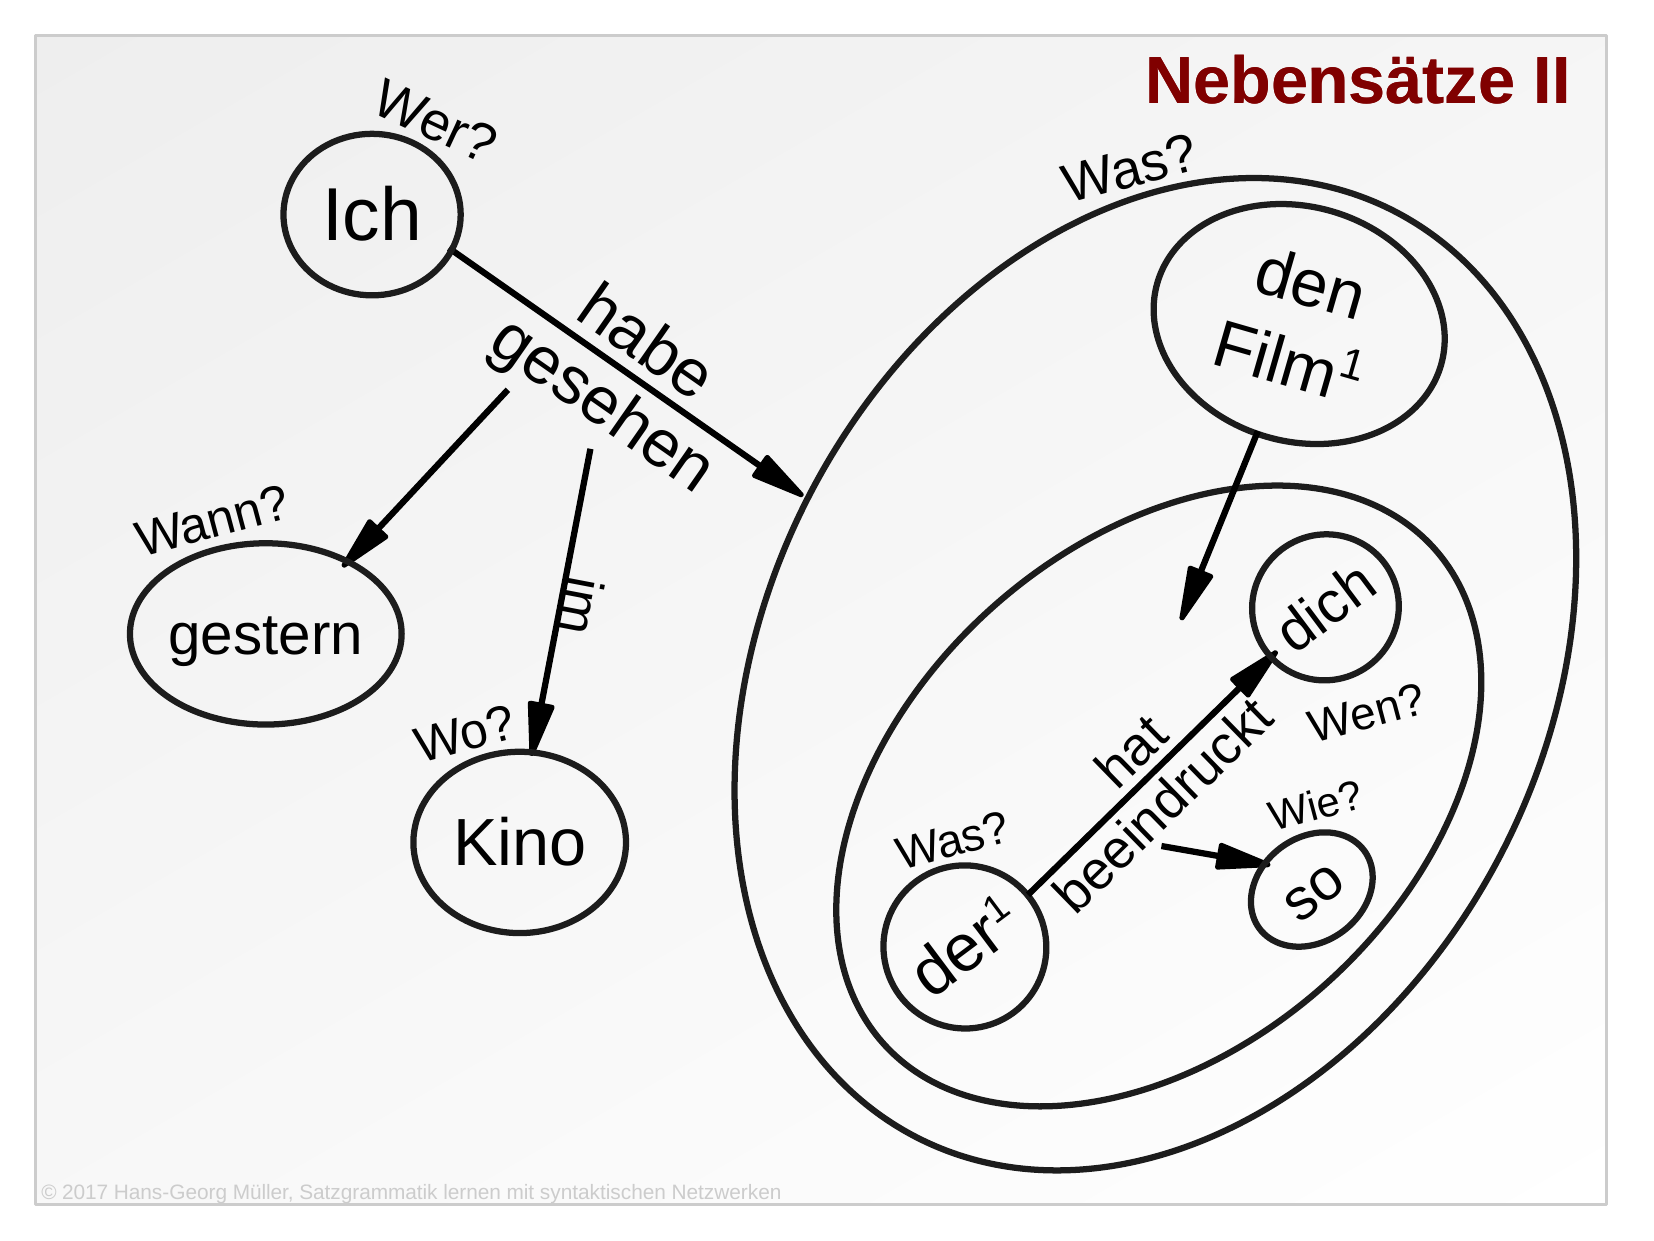

# Nebensätze II
Nebensätze II
Wer?
Was?
Ich
den
Film1
habe
gesehen
dich
hat
beeindruckt
so
der1
im
Wann?
gestern
Wen?
Wo?
Kino
Wie?
Was?